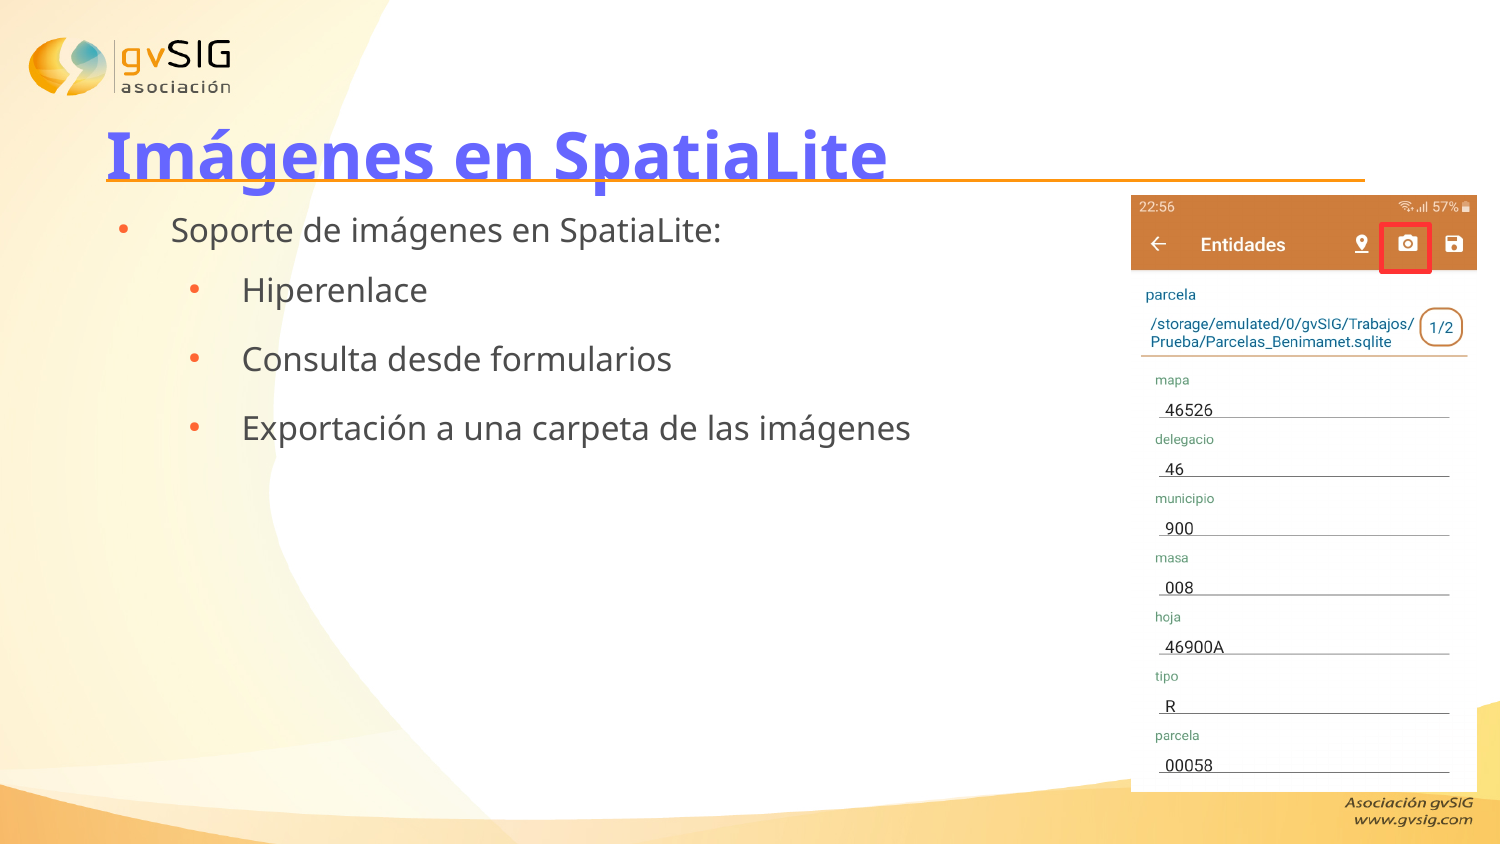

# Imágenes en SpatiaLite
Soporte de imágenes en SpatiaLite:
Hiperenlace
Consulta desde formularios
Exportación a una carpeta de las imágenes